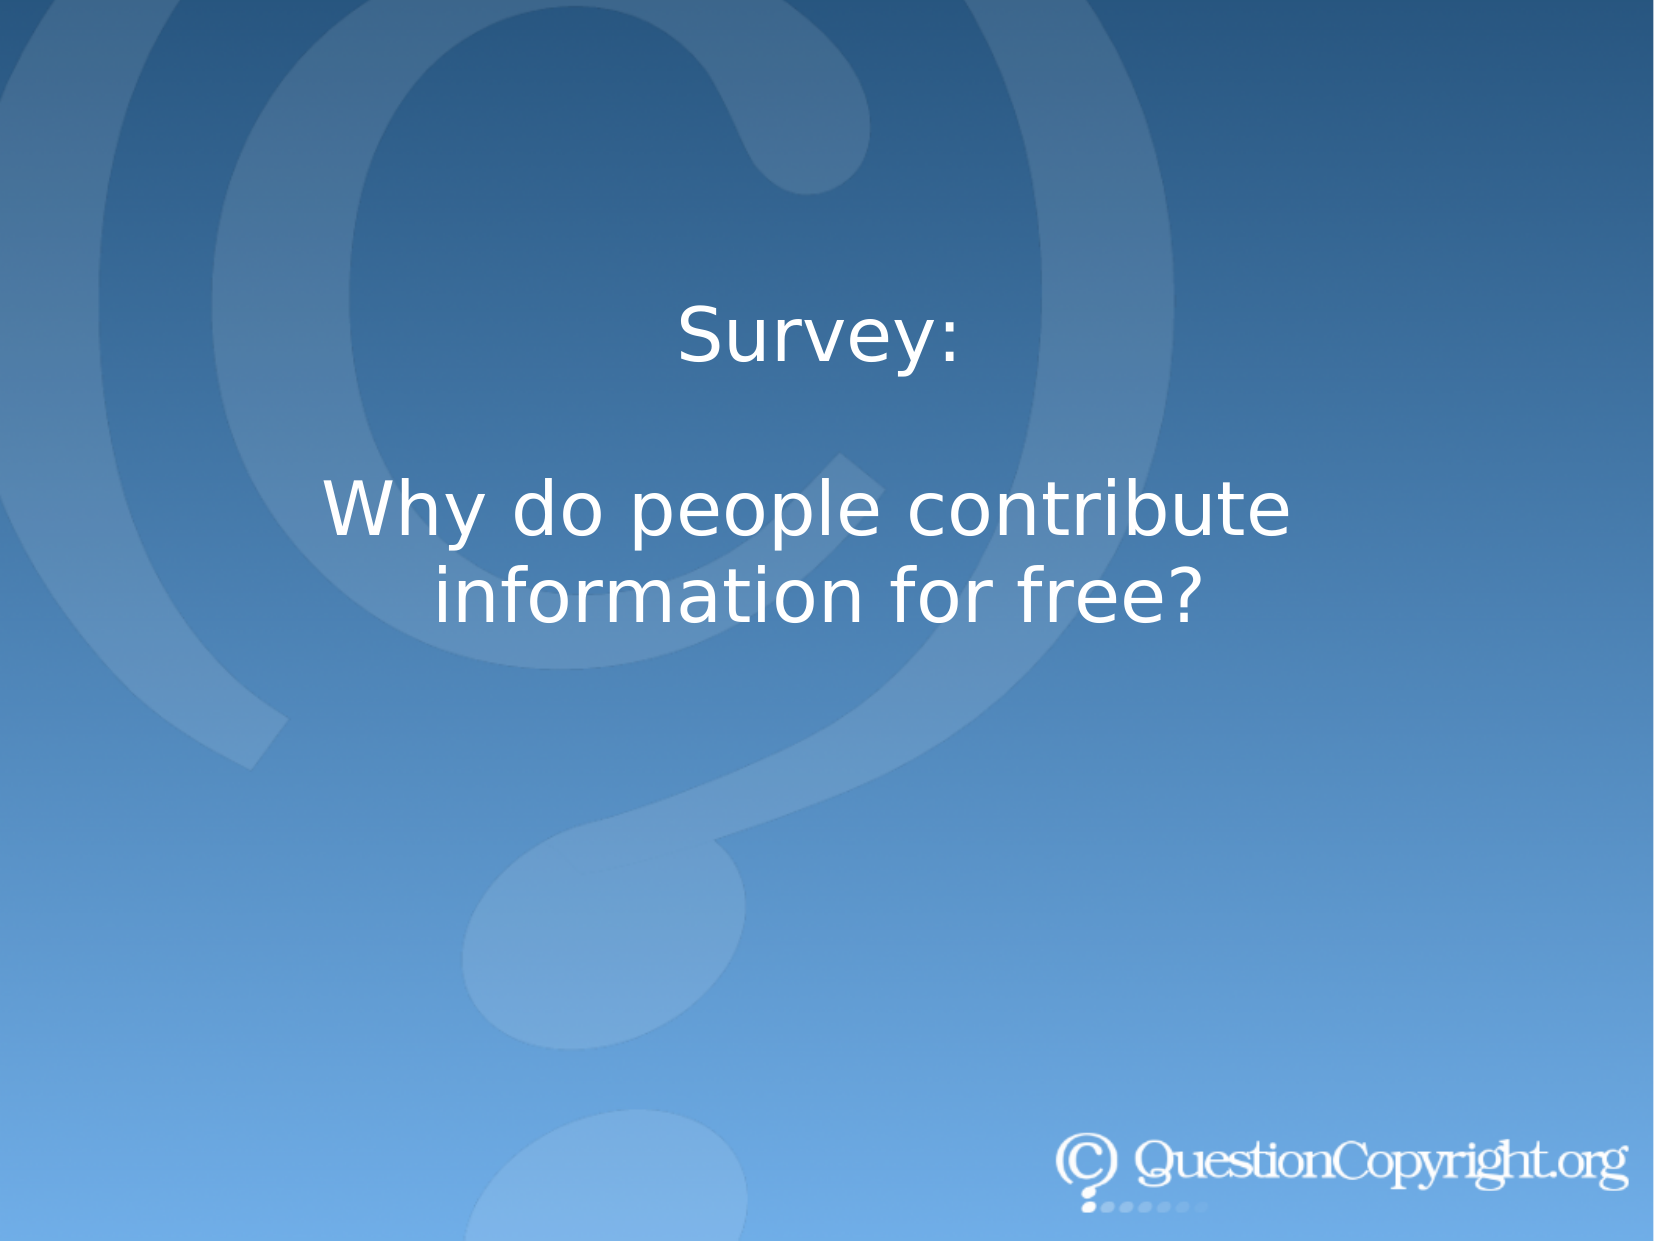

Survey:
Why do people contribute
information for free?